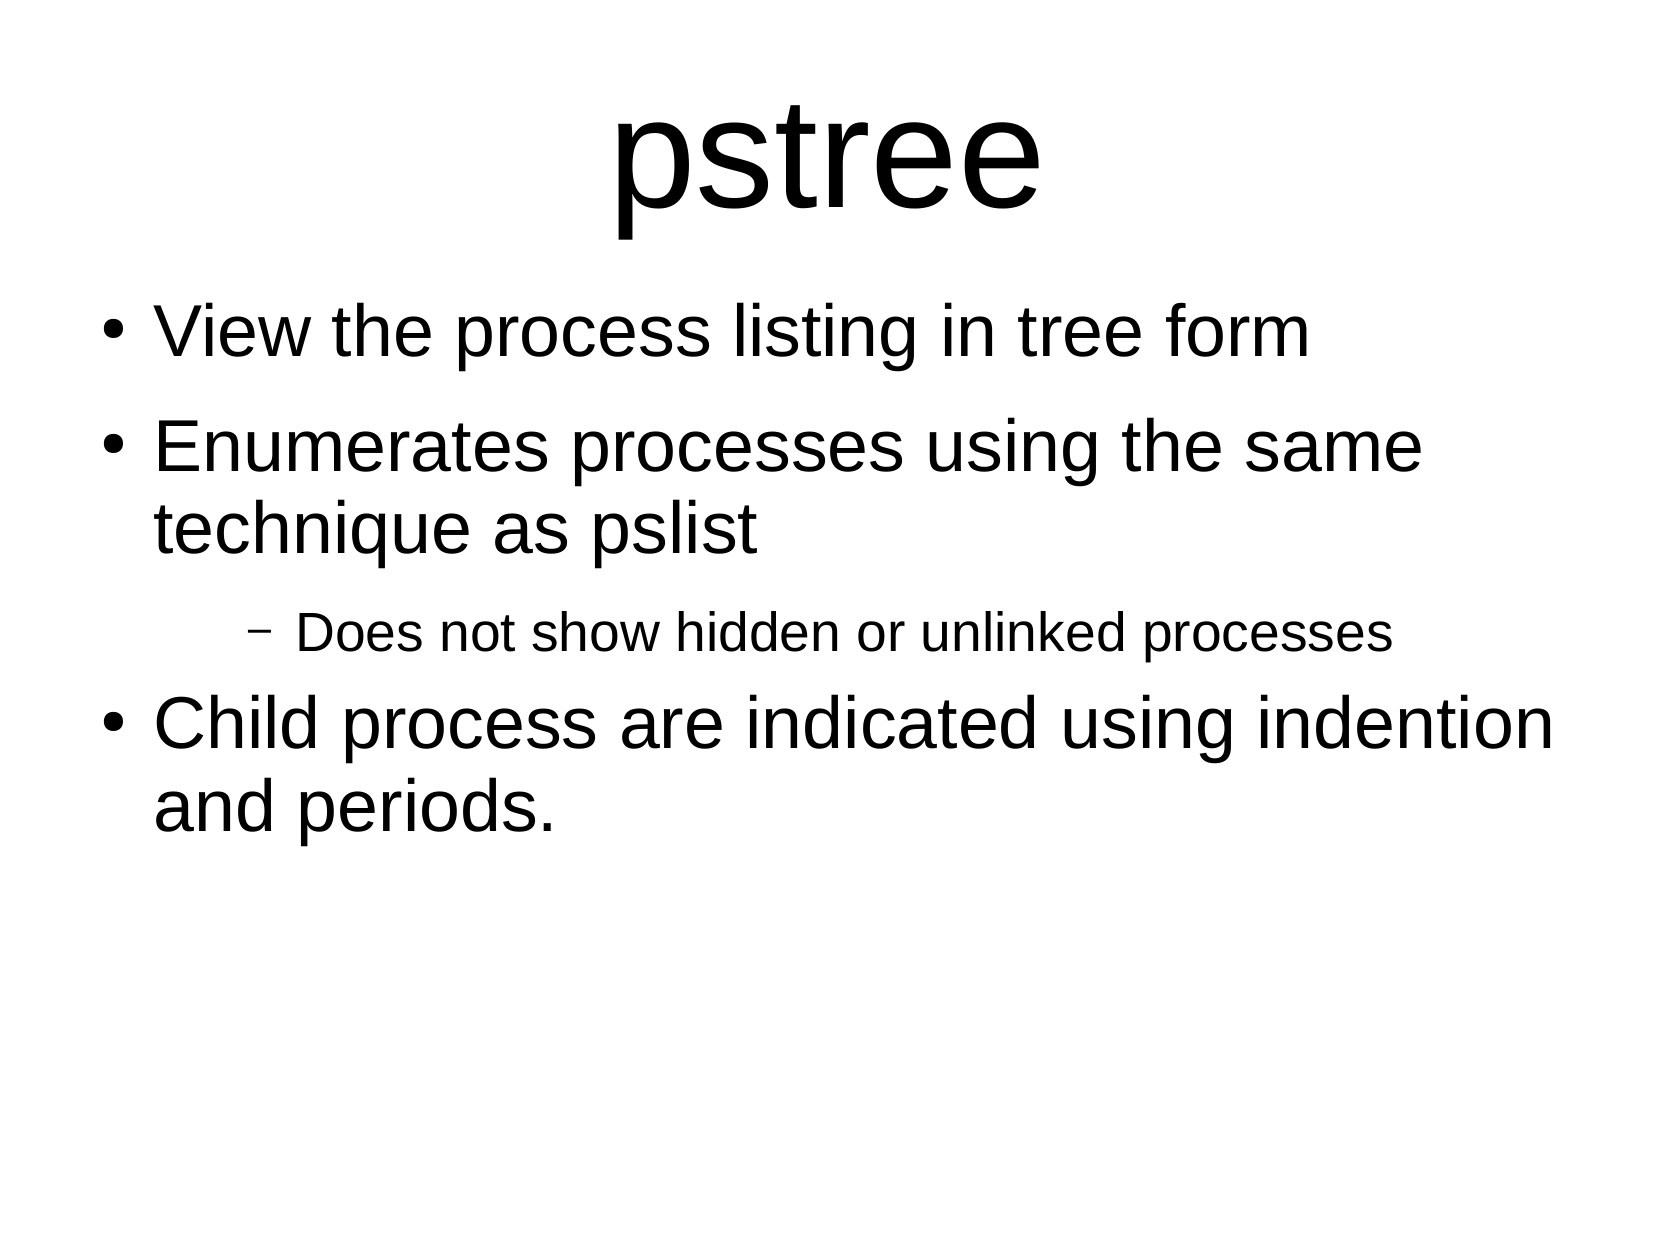

# pstree
View the process listing in tree form
Enumerates processes using the same technique as pslist
Does not show hidden or unlinked processes
Child process are indicated using indention and periods.